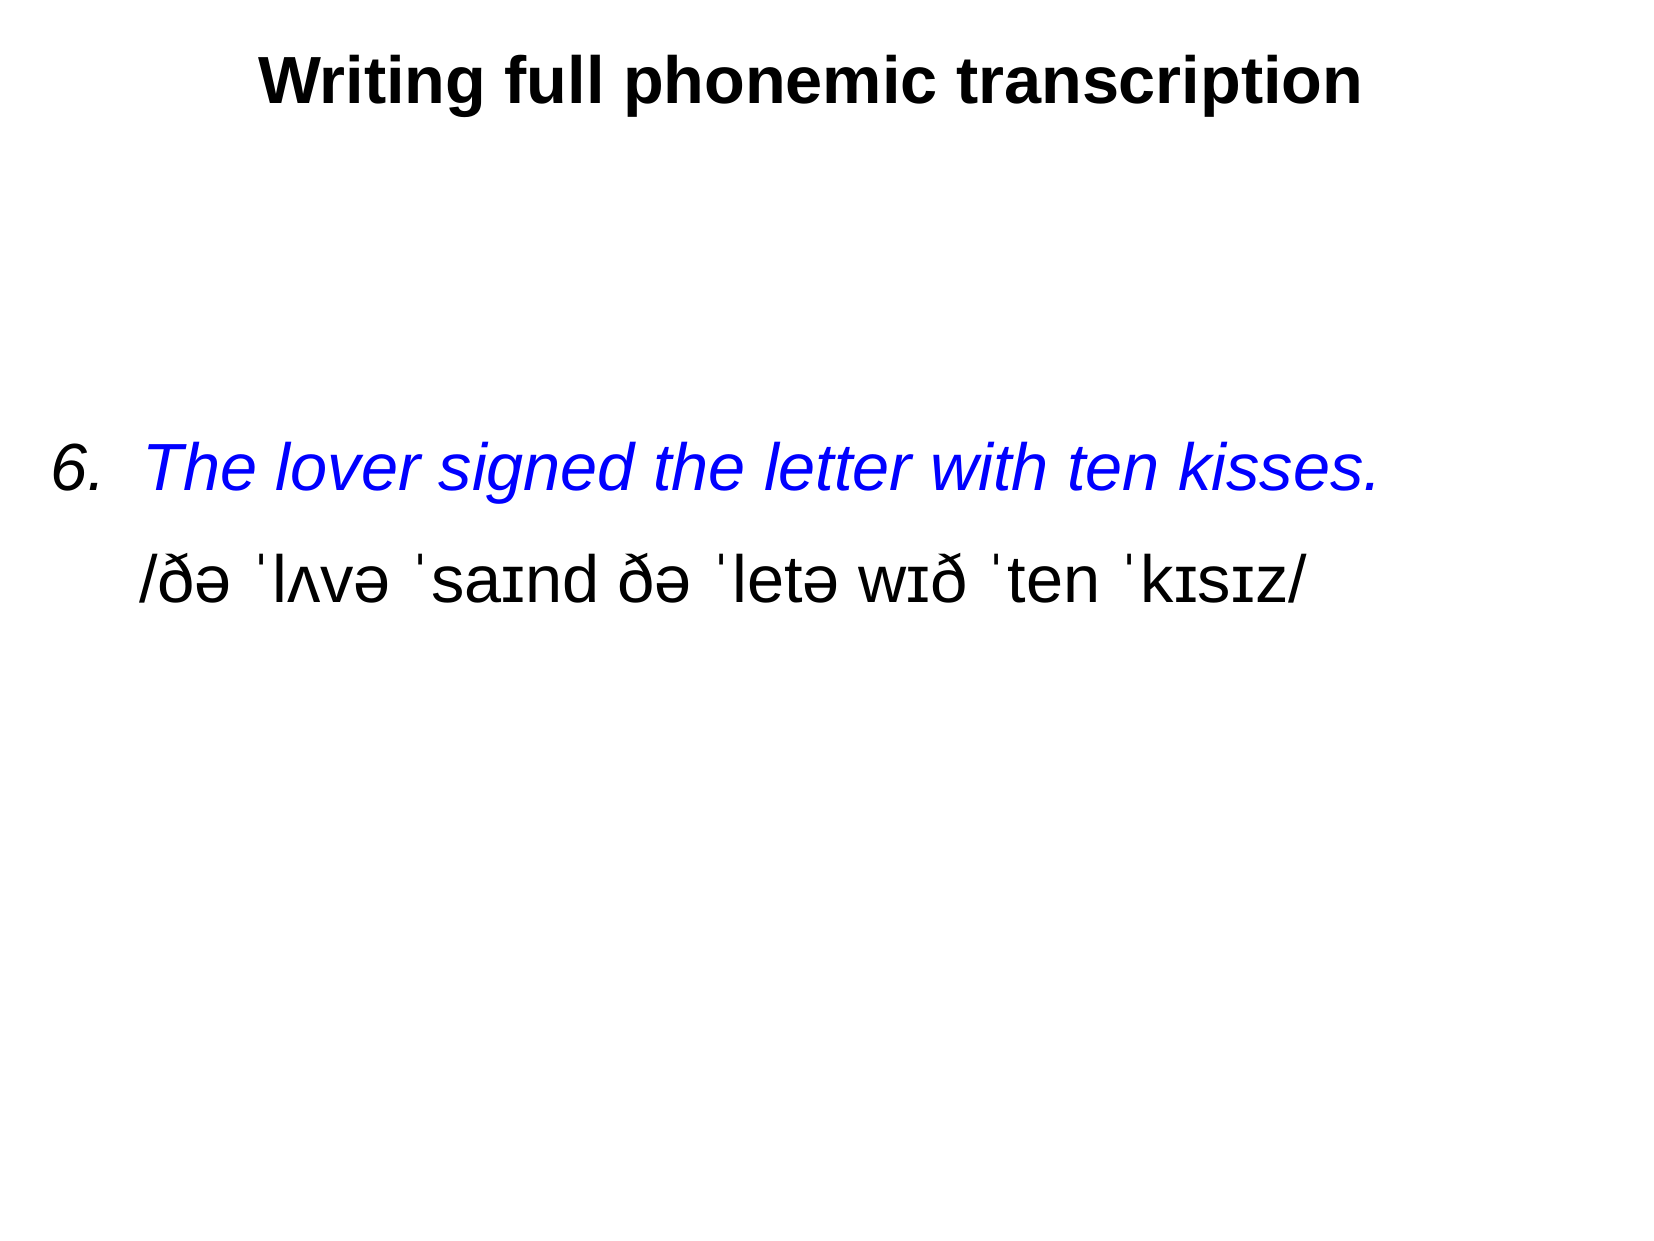

# Writing full phonemic transcription
6. The lover signed the letter with ten kisses.
 /ðə ˈlʌvə ˈsaɪnd ðə ˈletə wɪð ˈten ˈkɪsɪz/